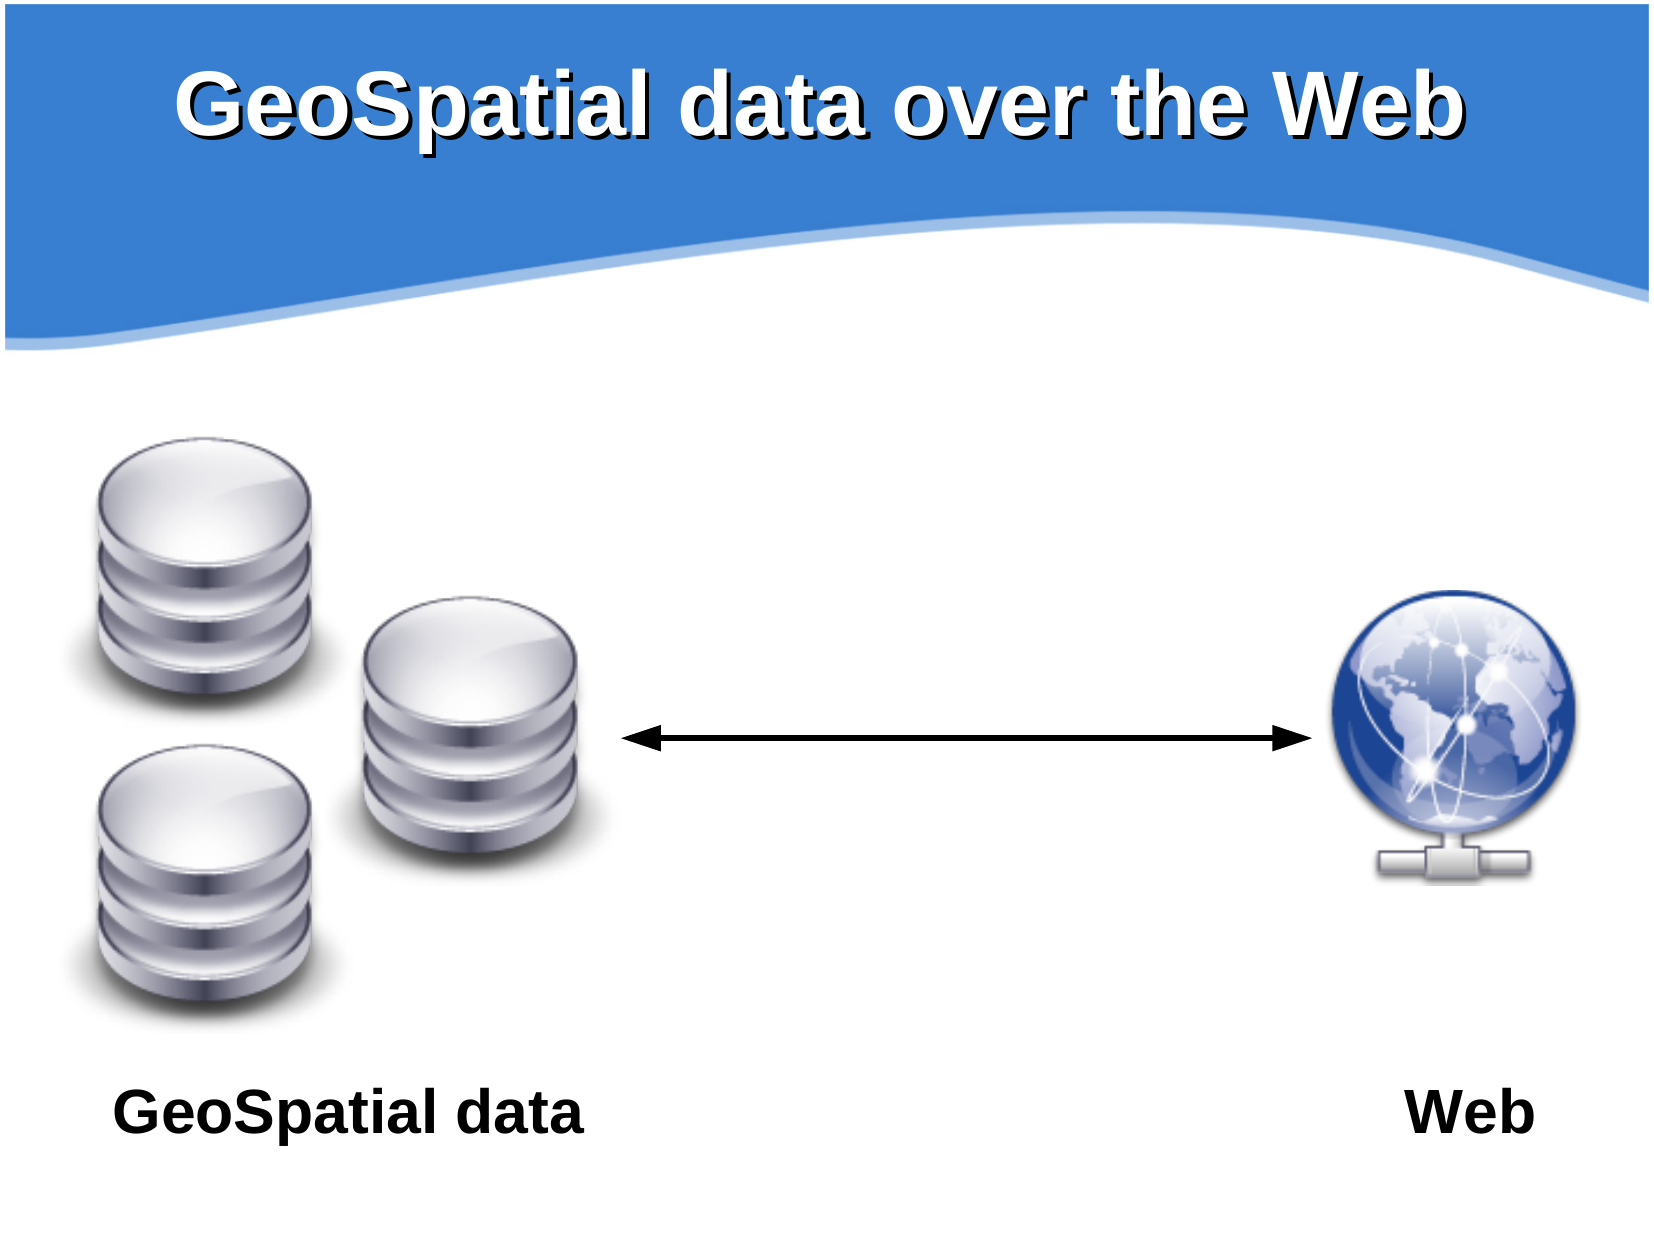

# GeoSpatial data over the Web
GeoSpatial data
Web